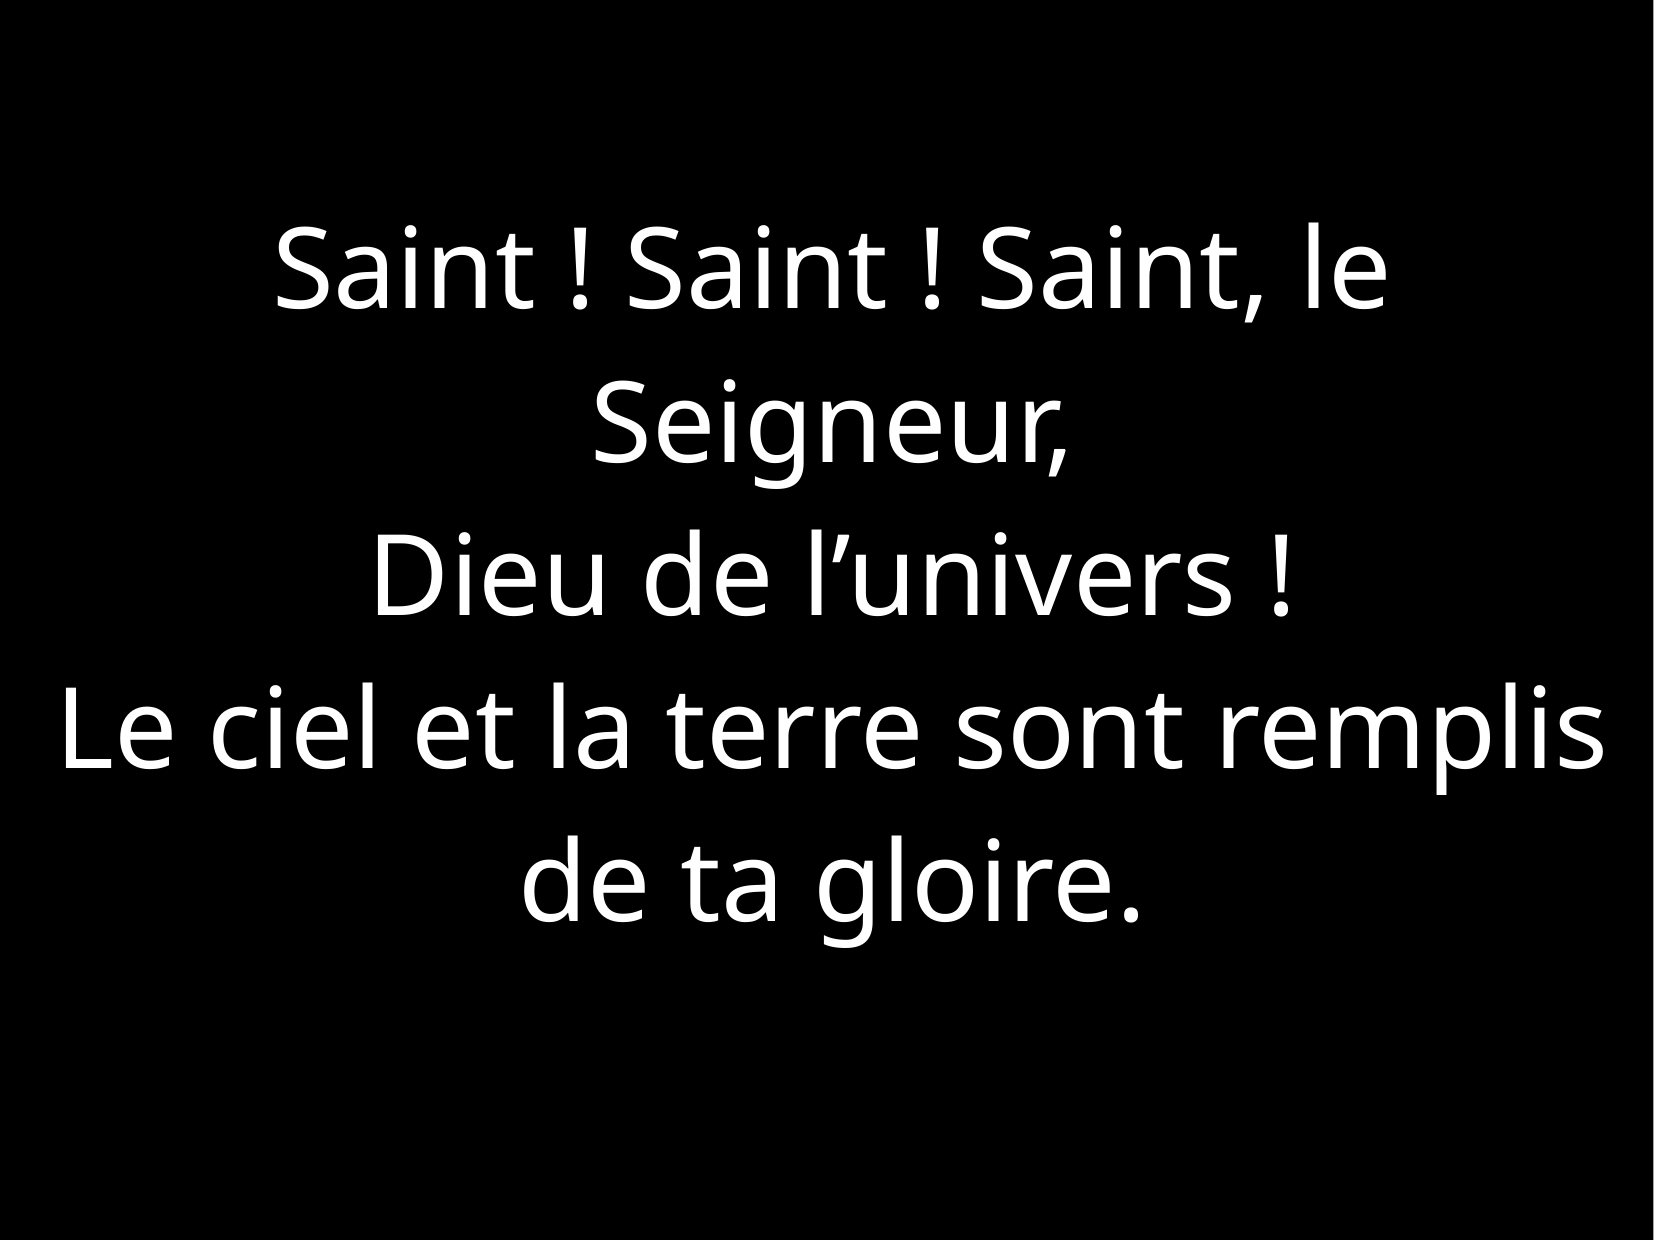

# Saint ! Saint ! Saint, le Seigneur,
Dieu de l’univers !
Le ciel et la terre sont remplis de ta gloire.